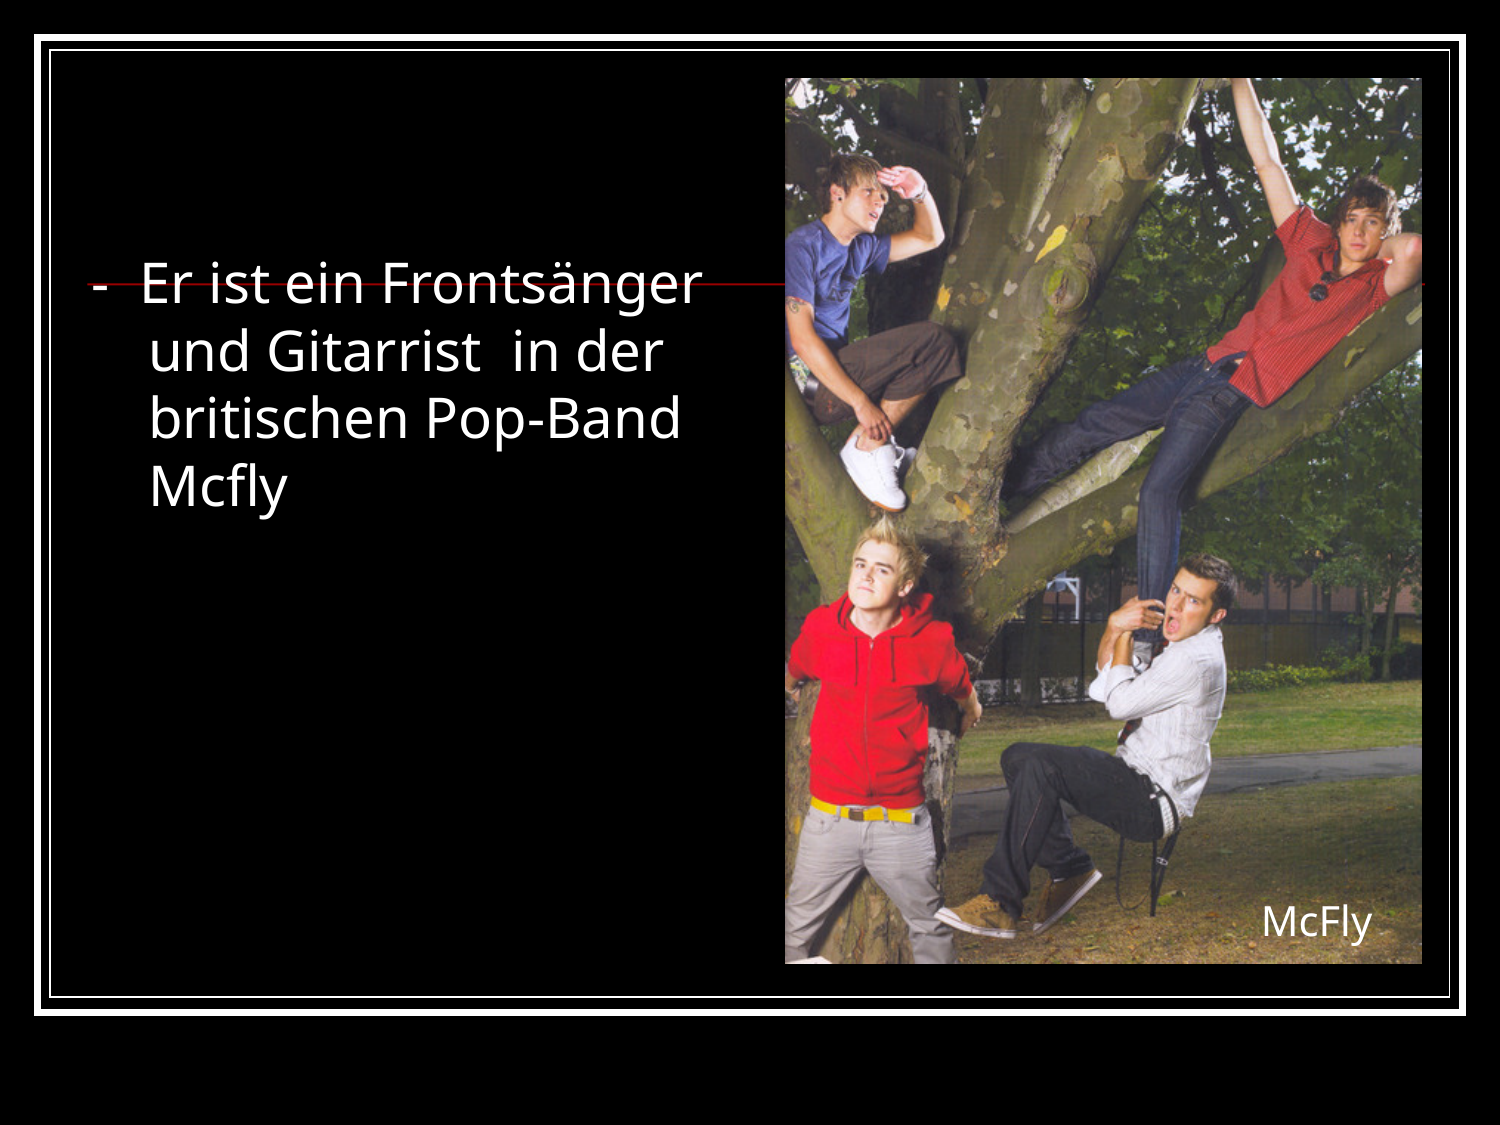

# - Er ist ein Frontsänger und Gitarrist in der britischen Pop-Band Mcfly
 McFly